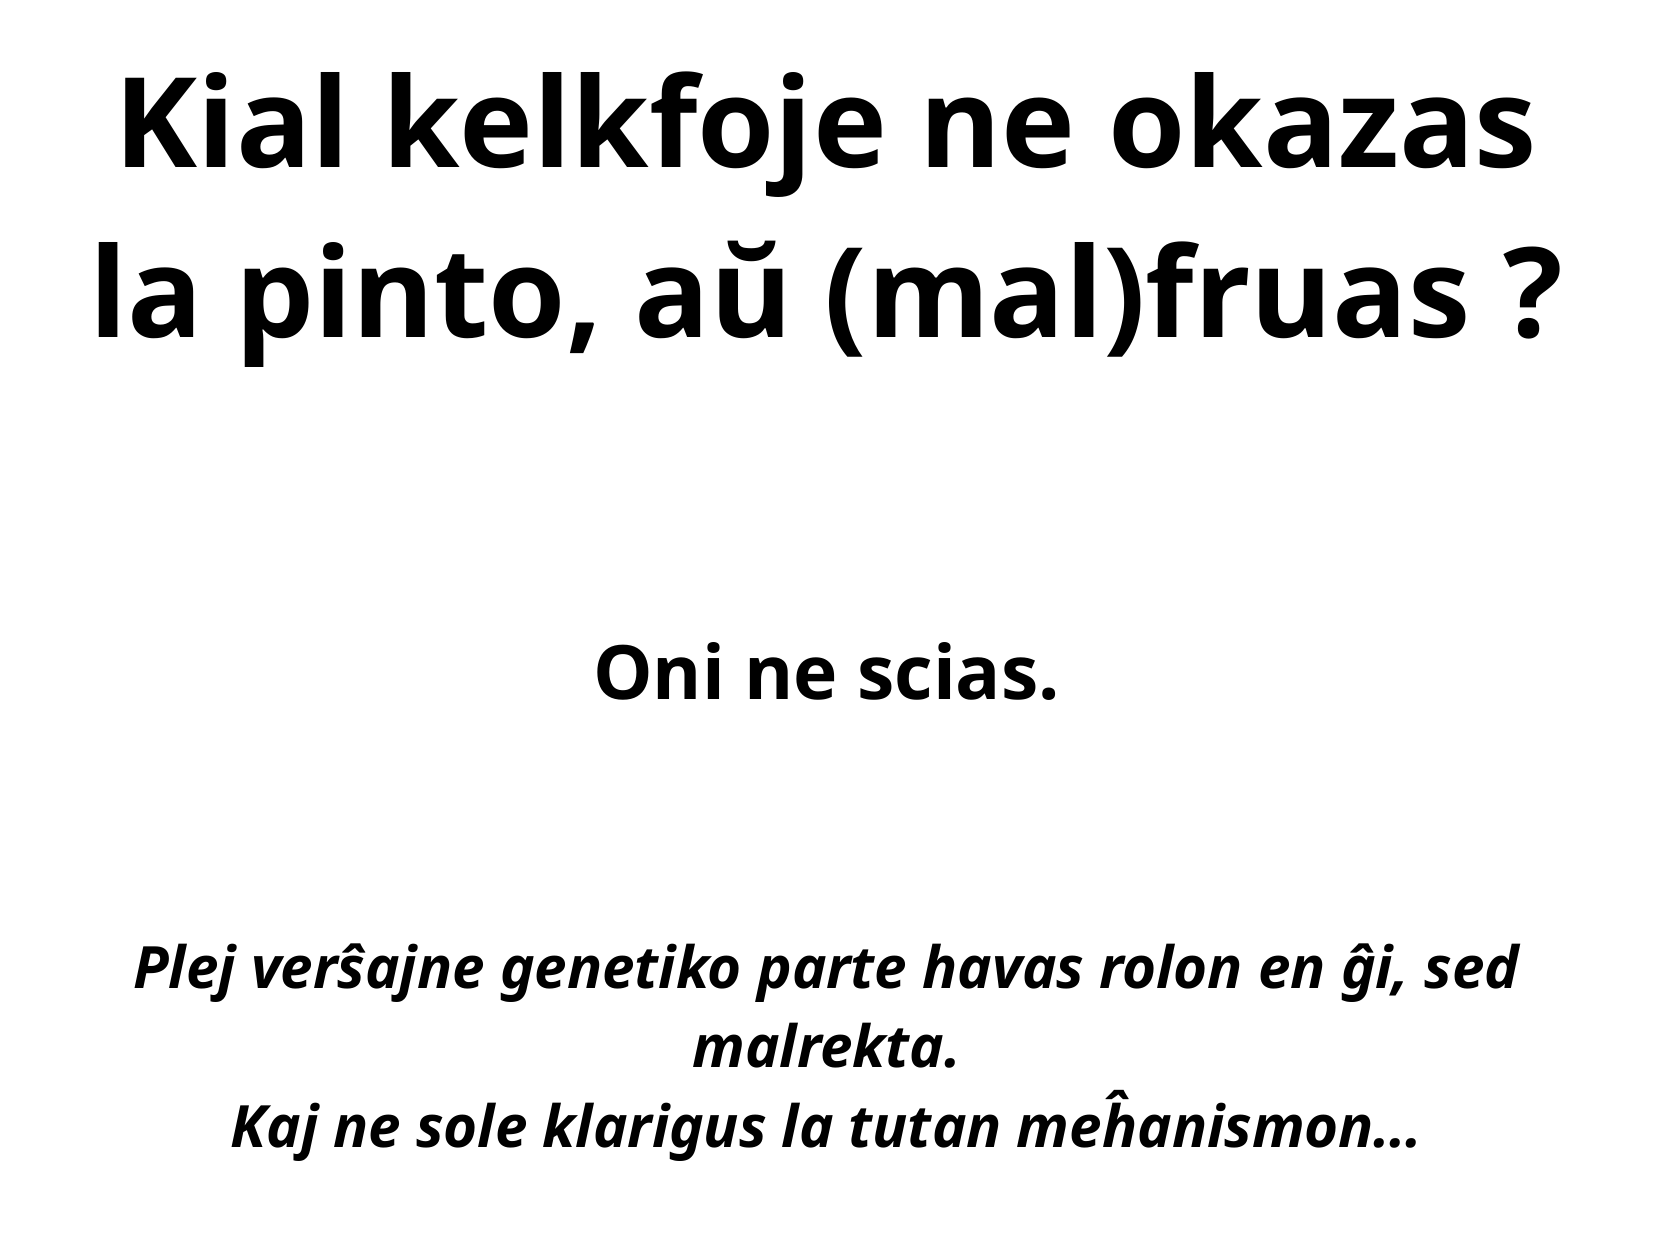

# Kial kelkfoje ne okazas la pinto, aŭ (mal)fruas ?
Oni ne scias.
Plej verŝajne genetiko parte havas rolon en ĝi, sed malrekta.
Kaj ne sole klarigus la tutan meĥanismon…